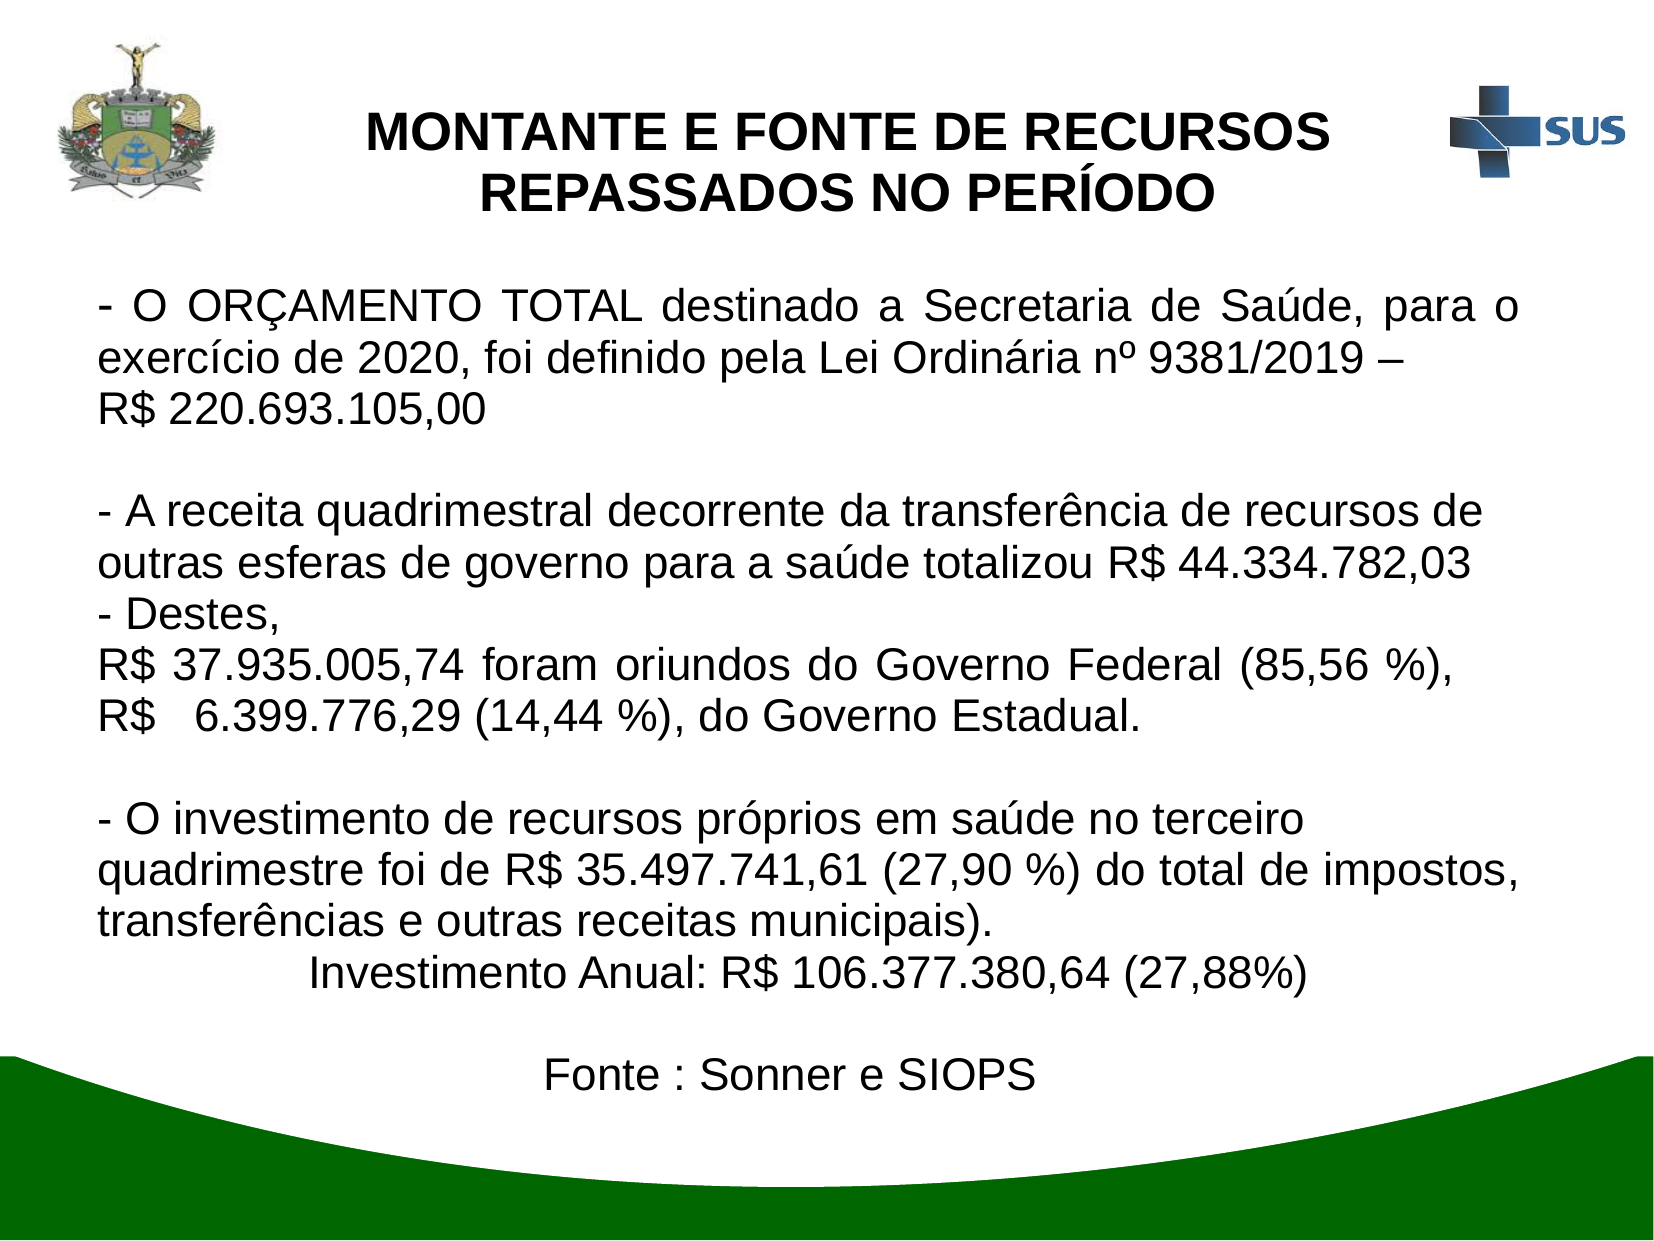

MONTANTE E FONTE DE RECURSOS REPASSADOS NO PERÍODO
- O ORÇAMENTO TOTAL destinado a Secretaria de Saúde, para o exercício de 2020, foi definido pela Lei Ordinária nº 9381/2019 –
R$ 220.693.105,00
- A receita quadrimestral decorrente da transferência de recursos de
outras esferas de governo para a saúde totalizou R$ 44.334.782,03
- Destes,
R$ 37.935.005,74 foram oriundos do Governo Federal (85,56 %), R$ 6.399.776,29 (14,44 %), do Governo Estadual.
- O investimento de recursos próprios em saúde no terceiro
quadrimestre foi de R$ 35.497.741,61 (27,90 %) do total de impostos, transferências e outras receitas municipais).
Investimento Anual: R$ 106.377.380,64 (27,88%)
 Fonte : Sonner e SIOPS